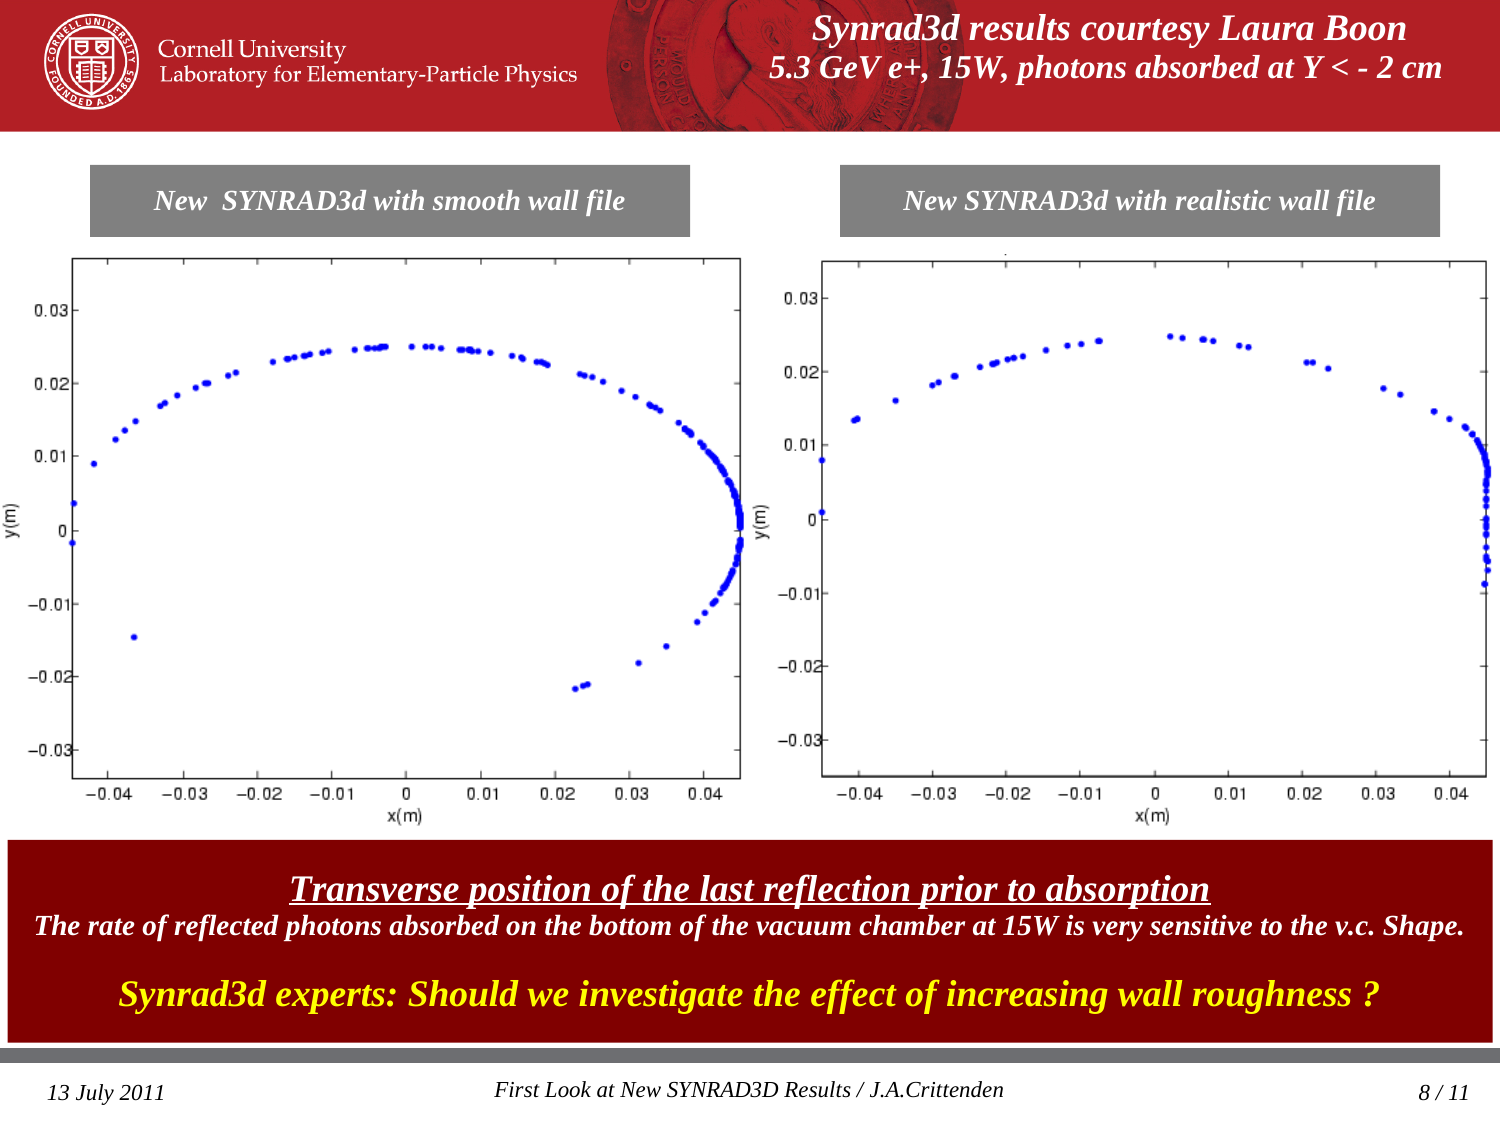

Synrad3d results courtesy Laura Boon
5.3 GeV e+, 15W, photons absorbed at Y < - 2 cm
New SYNRAD3d with smooth wall file
New SYNRAD3d with realistic wall file
Transverse position of the last reflection prior to absorption
The rate of reflected photons absorbed on the bottom of the vacuum chamber at 15W is very sensitive to the v.c. Shape.
Synrad3d experts: Should we investigate the effect of increasing wall roughness ?